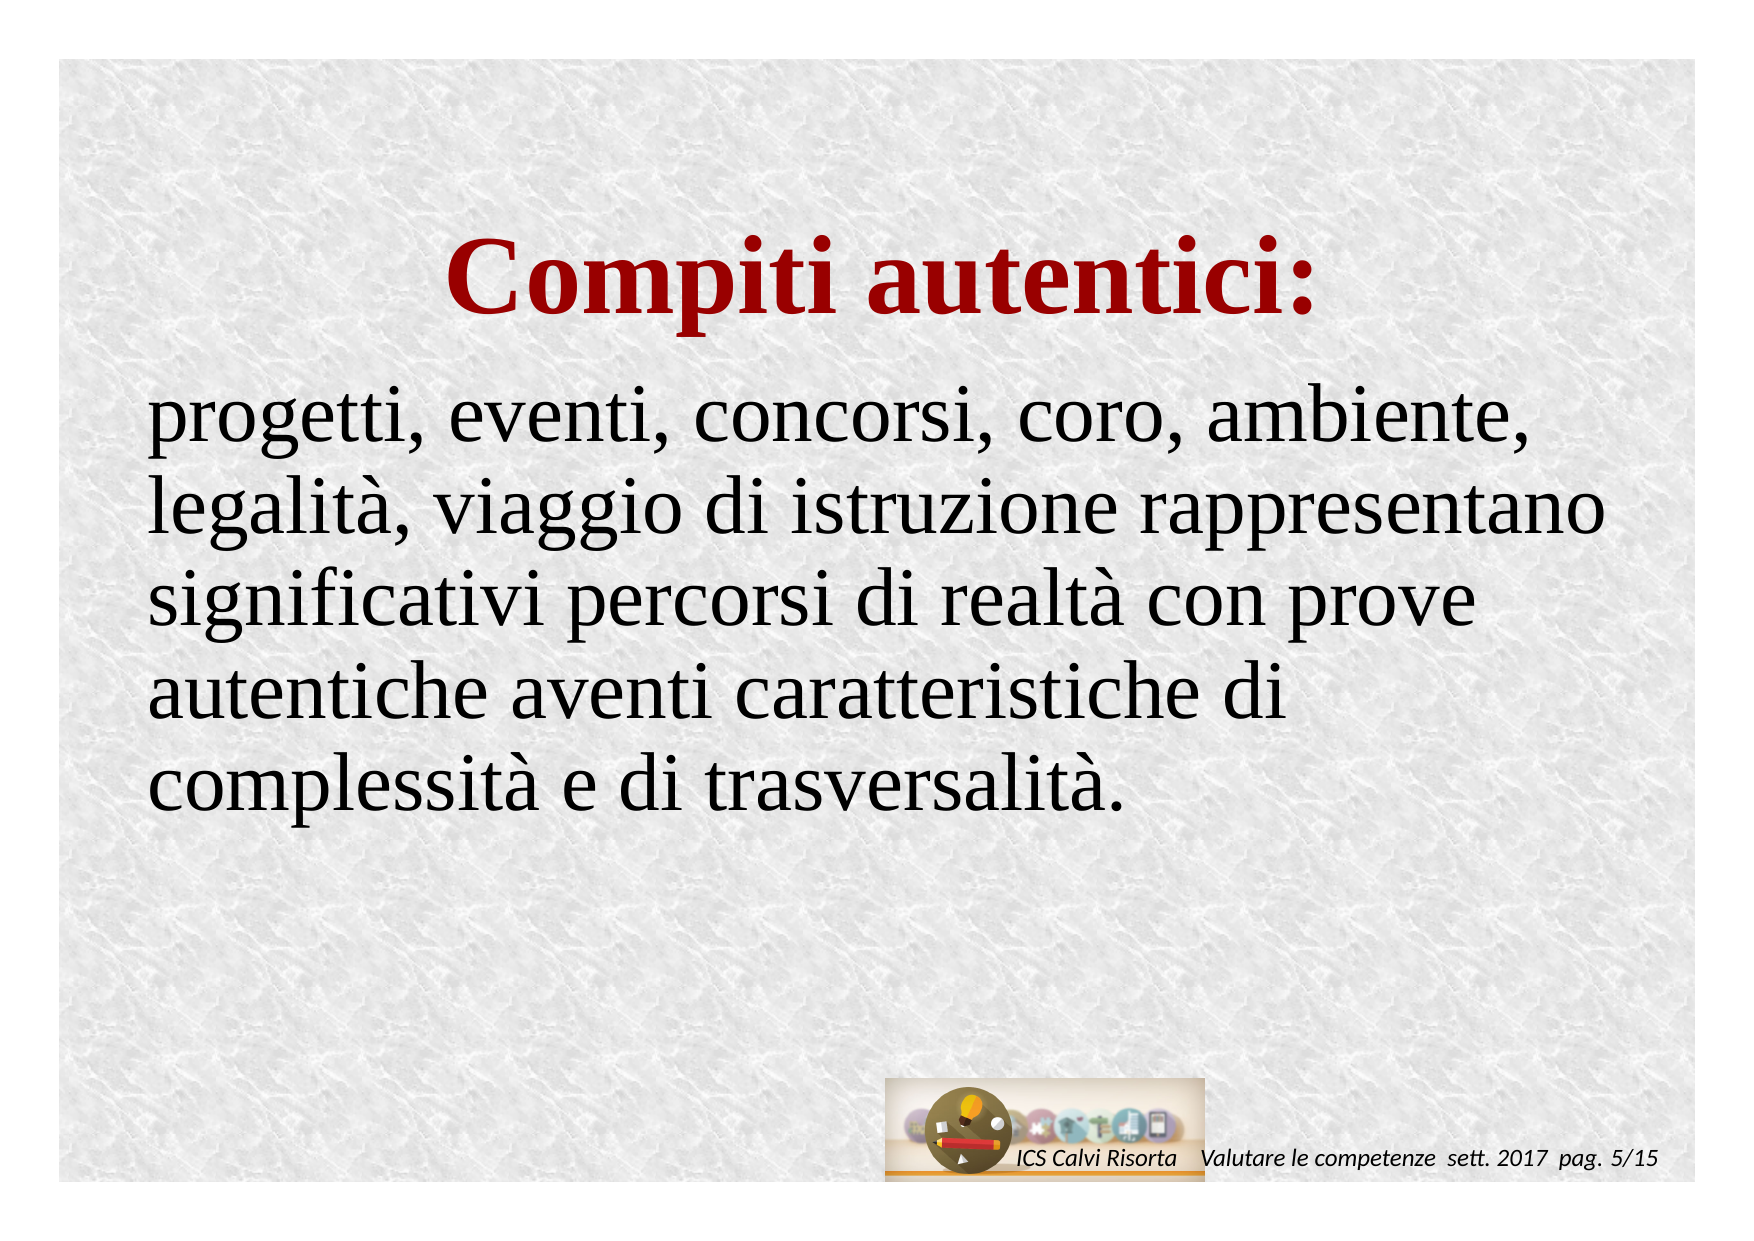

Compiti autentici:
progetti, eventi, concorsi, coro, ambiente, legalità, viaggio di istruzione rappresentano significativi percorsi di realtà con prove autentiche aventi caratteristiche di complessità e di trasversalità.
#
ICS Calvi Risorta Valutre le competenze - sett. 2017
5